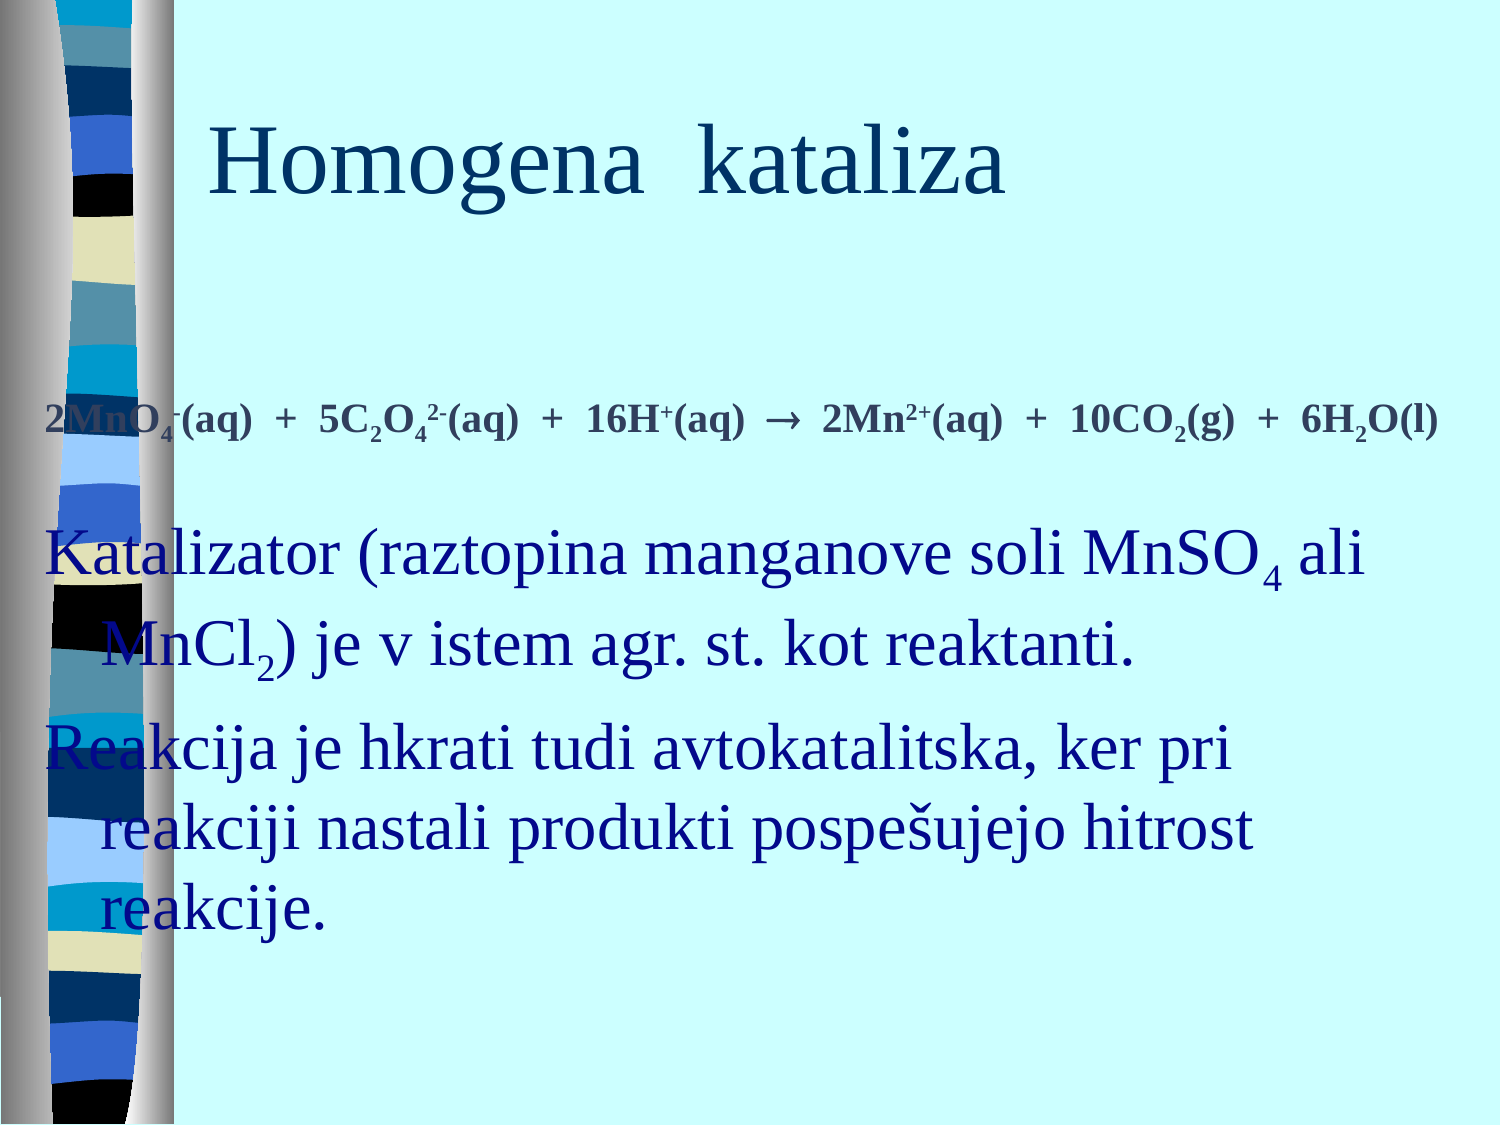

# Homogena kataliza
2MnO4-(aq) + 5C2O42-(aq) + 16H+(aq)  2Mn2+(aq) + 10CO2(g) + 6H2O(l)
Katalizator (raztopina manganove soli MnSO4 ali MnCl2) je v istem agr. st. kot reaktanti.
Reakcija je hkrati tudi avtokatalitska, ker pri reakciji nastali produkti pospešujejo hitrost reakcije.